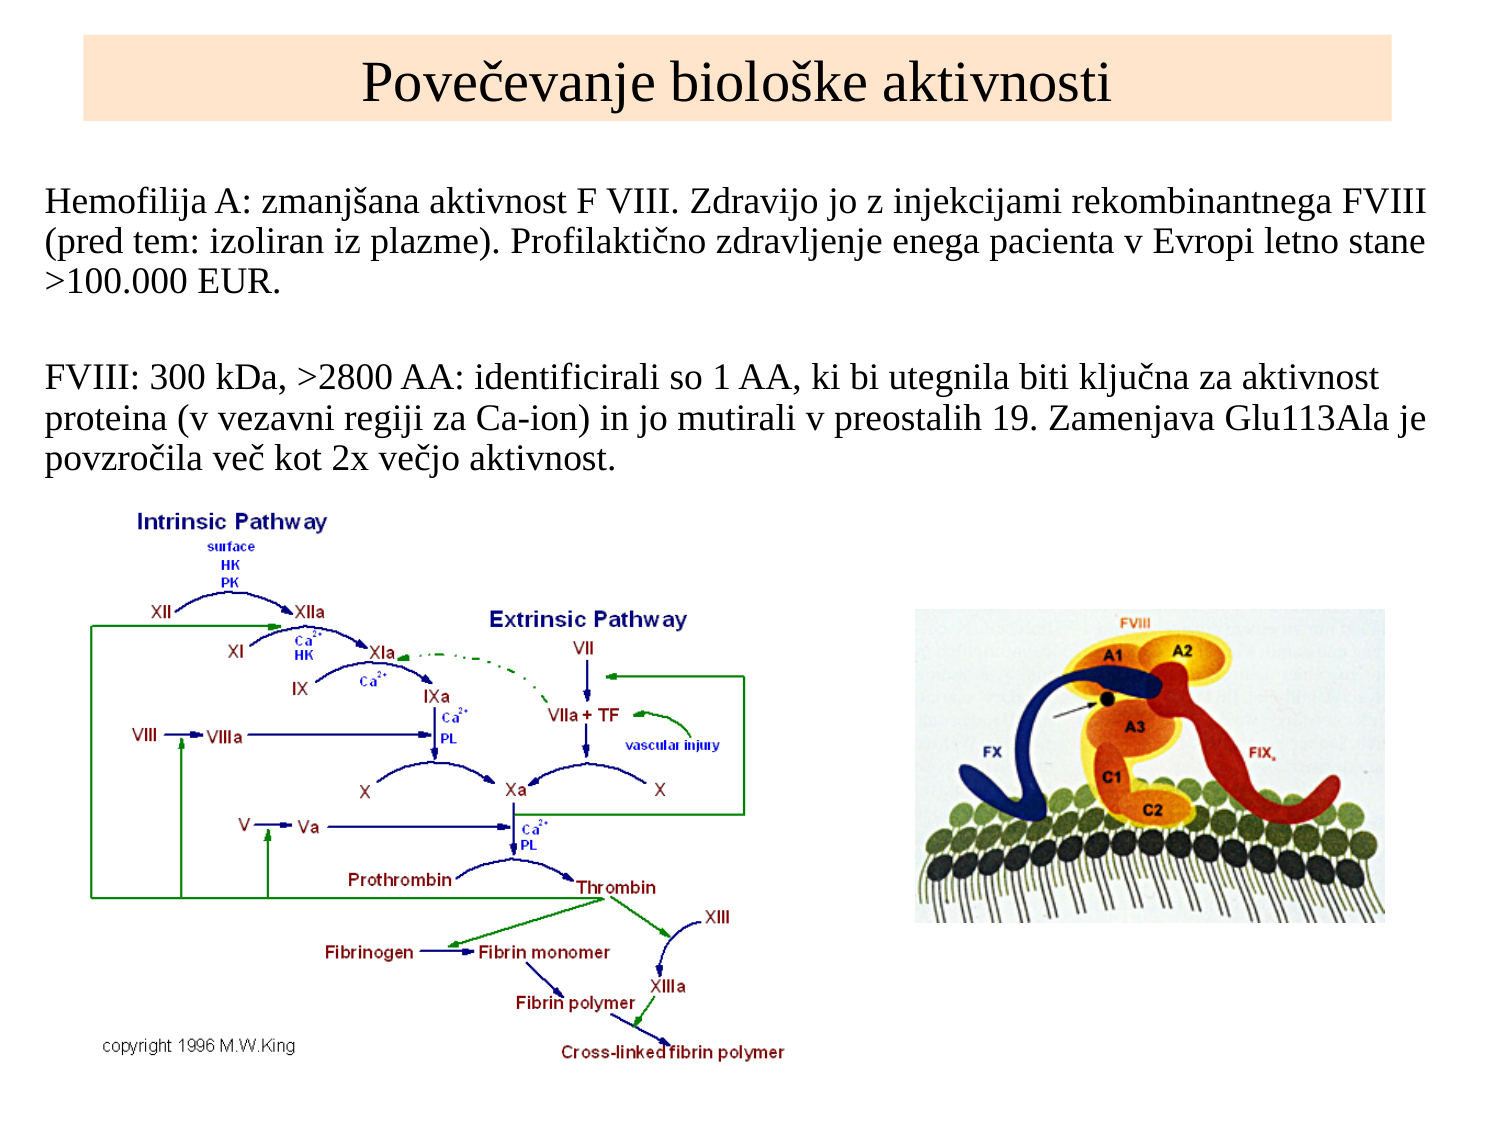

# Povečevanje biološke aktivnosti
Hemofilija A: zmanjšana aktivnost F VIII. Zdravijo jo z injekcijami rekombinantnega FVIII (pred tem: izoliran iz plazme). Profilaktično zdravljenje enega pacienta v Evropi letno stane >100.000 EUR.
FVIII: 300 kDa, >2800 AA: identificirali so 1 AA, ki bi utegnila biti ključna za aktivnost proteina (v vezavni regiji za Ca-ion) in jo mutirali v preostalih 19. Zamenjava Glu113Ala je povzročila več kot 2x večjo aktivnost.